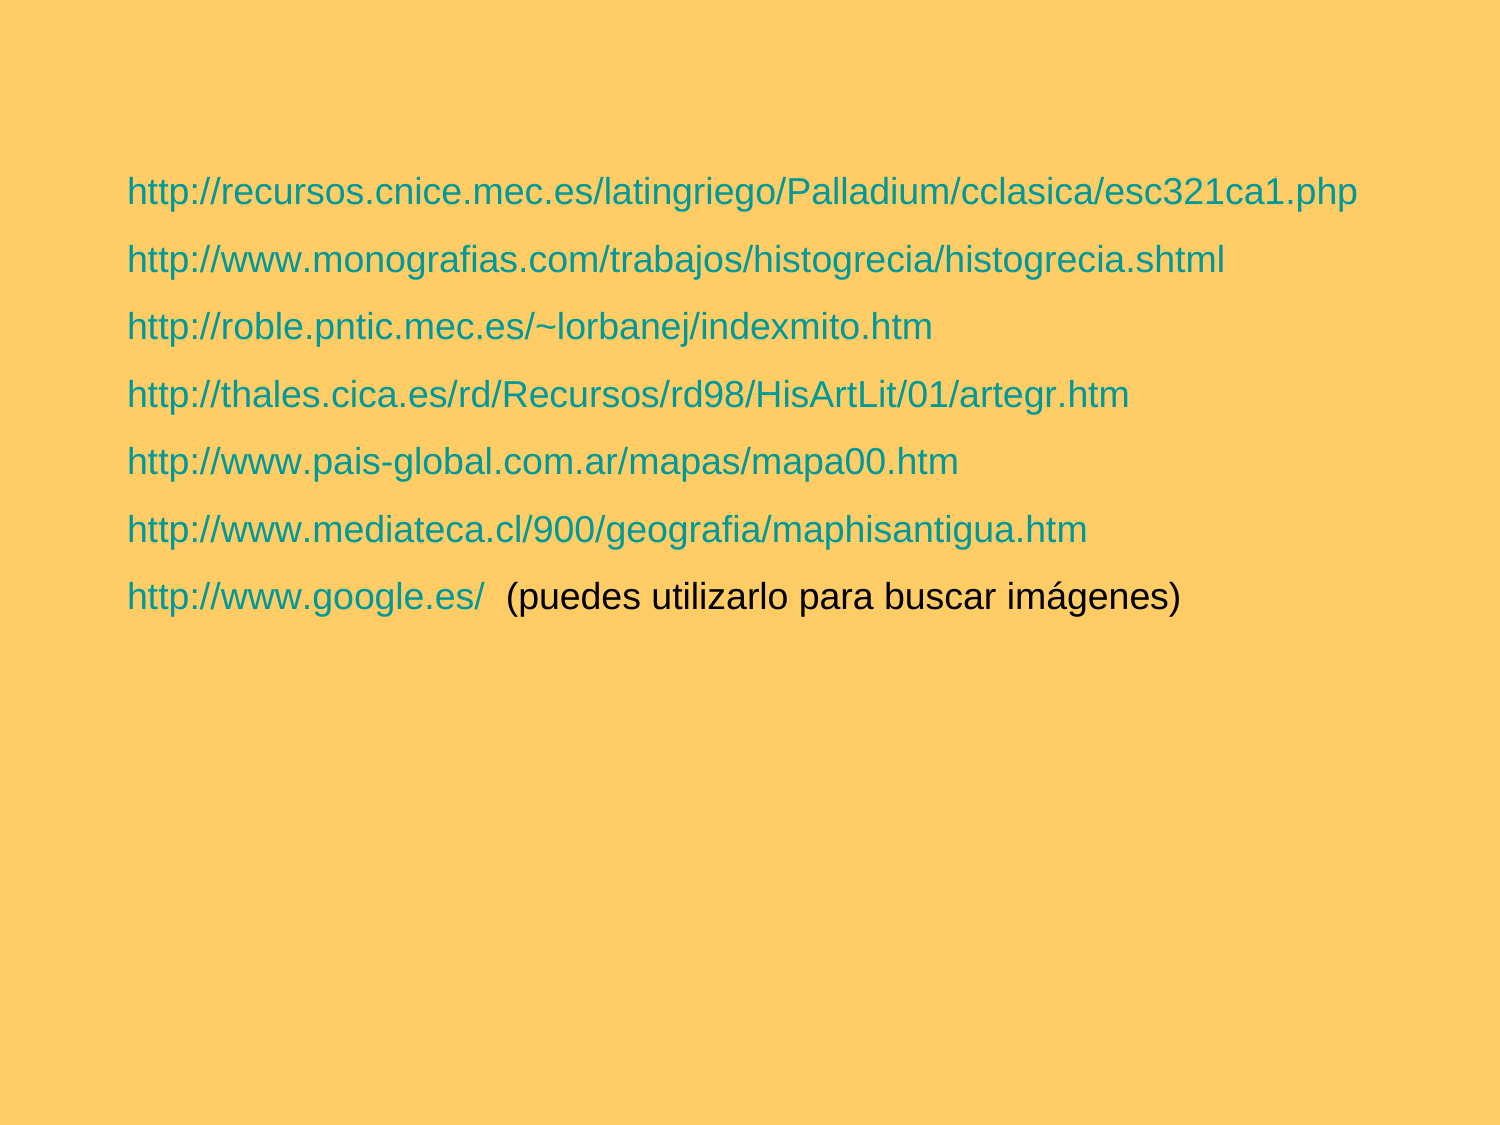

http://recursos.cnice.mec.es/latingriego/Palladium/cclasica/esc321ca1.php
http://www.monografias.com/trabajos/histogrecia/histogrecia.shtml
http://roble.pntic.mec.es/~lorbanej/indexmito.htm
http://thales.cica.es/rd/Recursos/rd98/HisArtLit/01/artegr.htm
http://www.pais-global.com.ar/mapas/mapa00.htm
http://www.mediateca.cl/900/geografia/maphisantigua.htm
http://www.google.es/ (puedes utilizarlo para buscar imágenes)